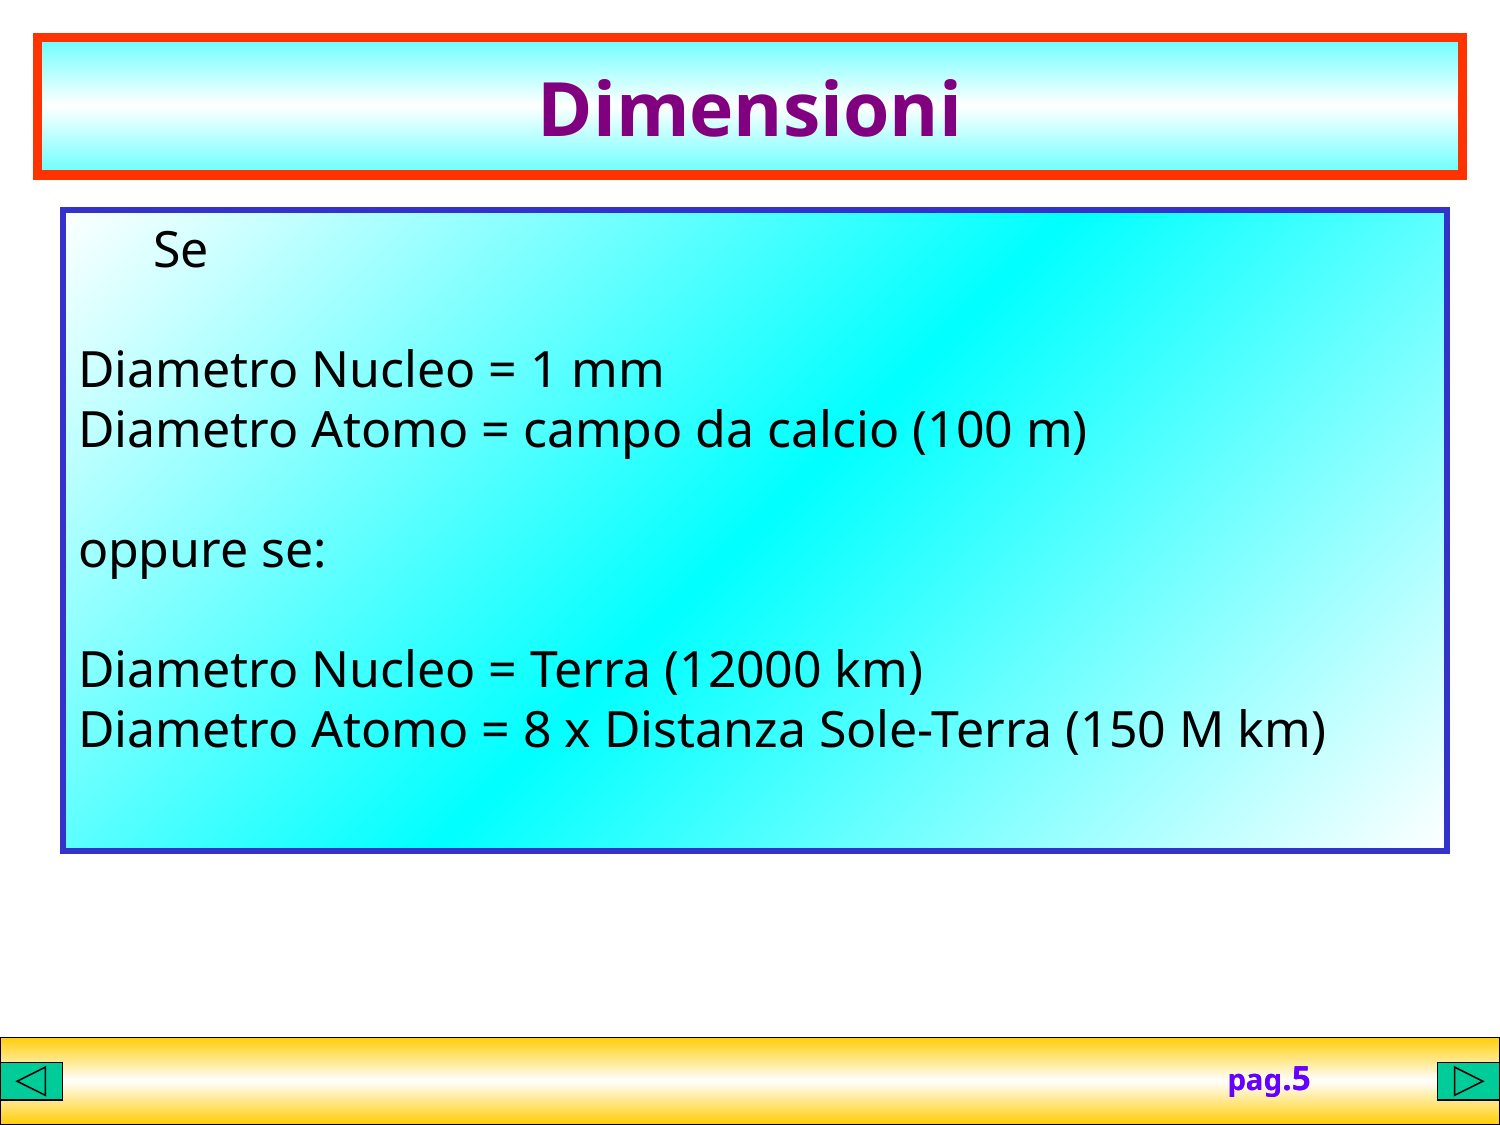

# Dimensioni
	Se
Diametro Nucleo = 1 mm
Diametro Atomo = campo da calcio (100 m)
oppure se:
Diametro Nucleo = Terra (12000 km)
Diametro Atomo = 8 x Distanza Sole-Terra (150 M km)
pag.
5